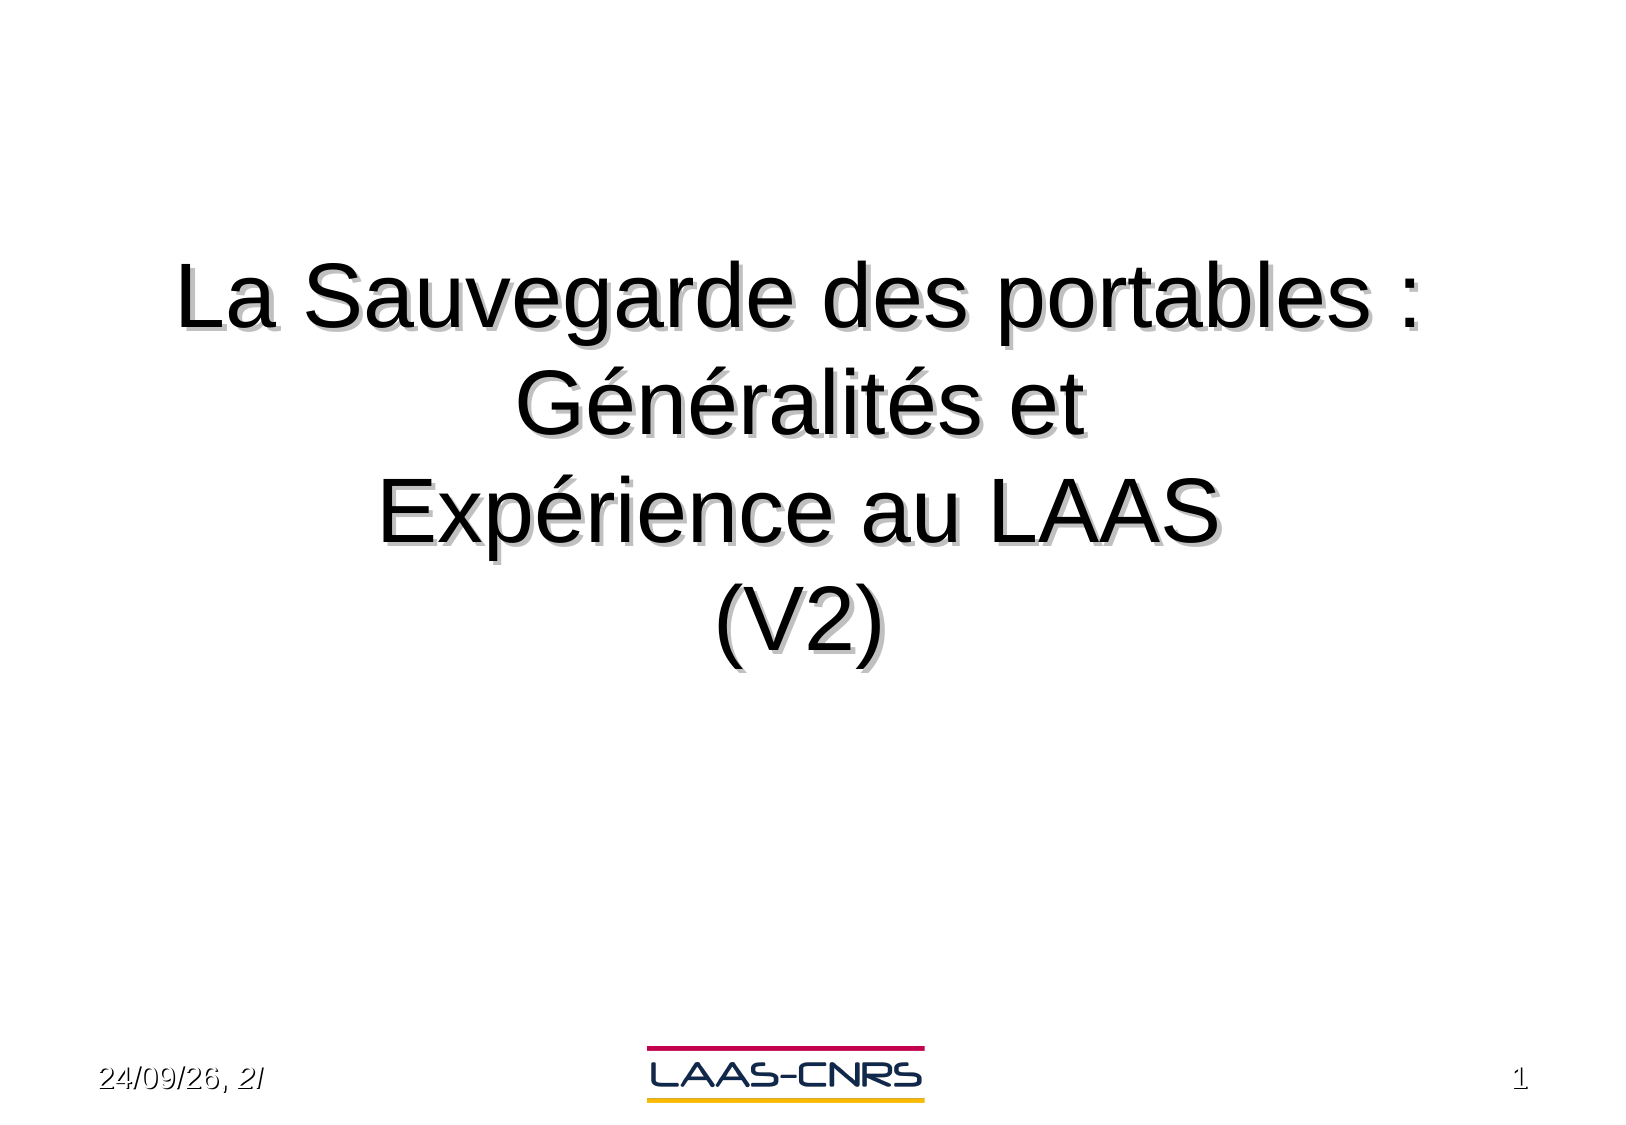

# La Sauvegarde des portables : Généralités et Expérience au LAAS (V2)
 , 2I